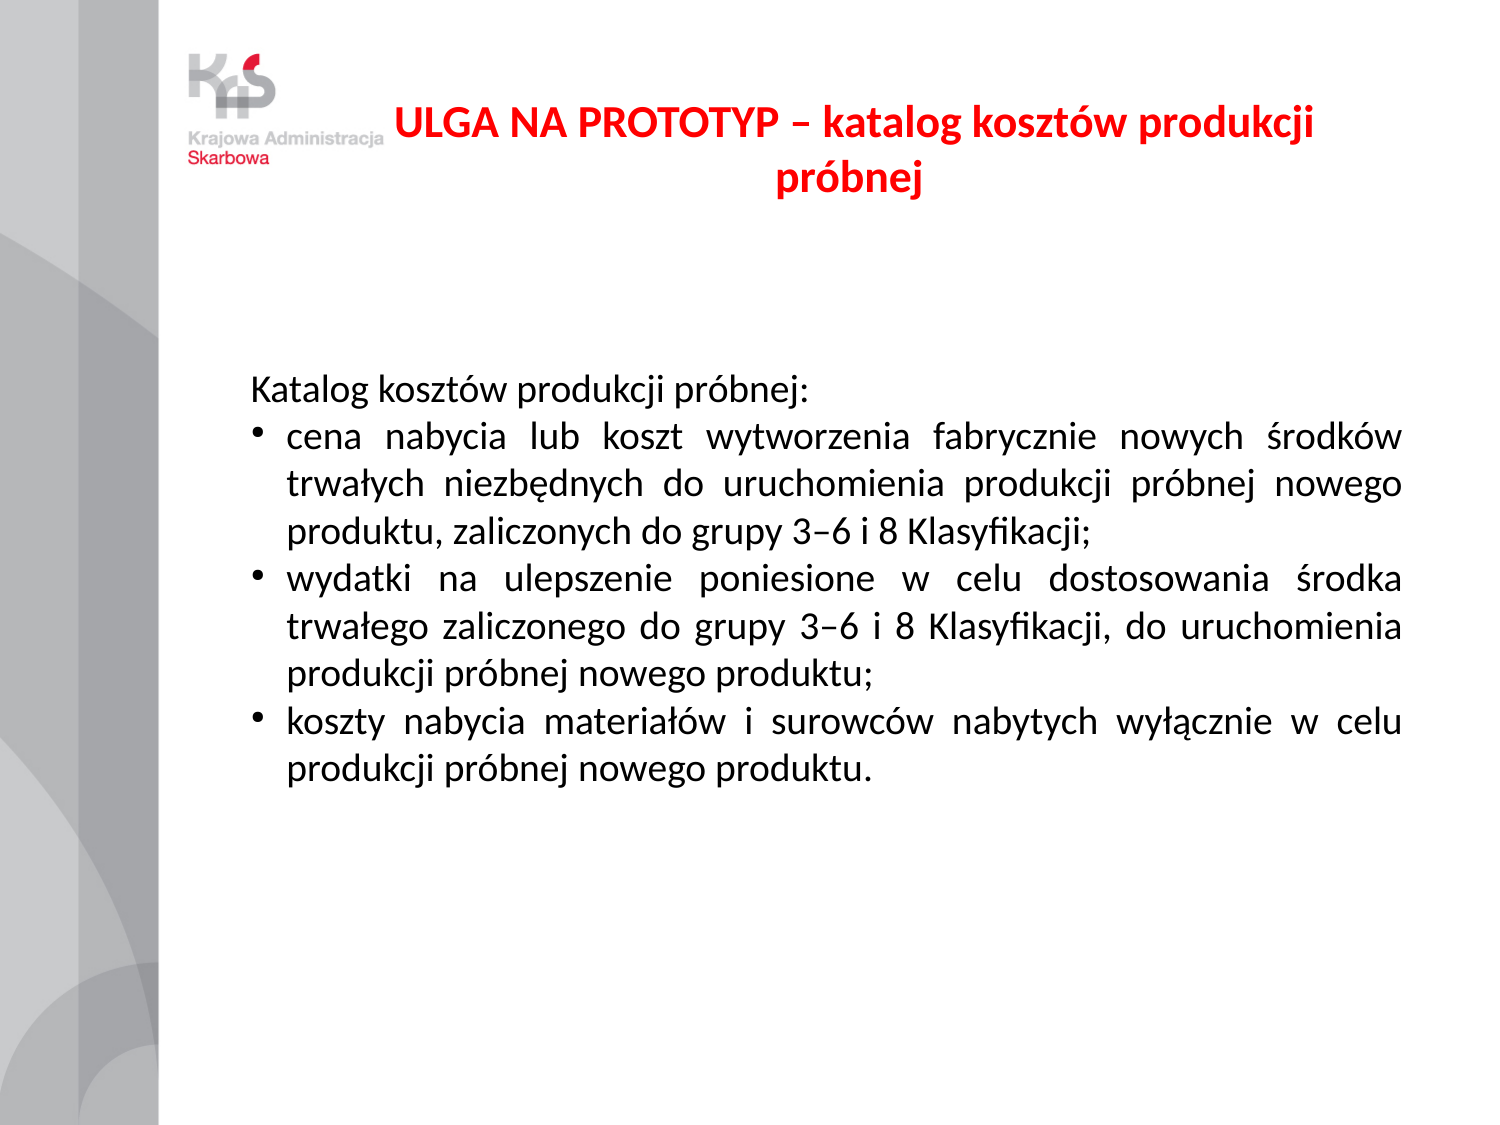

# ULGA NA PROTOTYP – katalog kosztów produkcji próbnej
Katalog kosztów produkcji próbnej:
cena nabycia lub koszt wytworzenia fabrycznie nowych środków trwałych niezbędnych do uruchomienia produkcji próbnej nowego produktu, zaliczonych do grupy 3–6 i 8 Klasyfikacji;
wydatki na ulepszenie poniesione w celu dostosowania środka trwałego zaliczonego do grupy 3–6 i 8 Klasyfikacji, do uruchomienia produkcji próbnej nowego produktu;
koszty nabycia materiałów i surowców nabytych wyłącznie w celu produkcji próbnej nowego produktu.